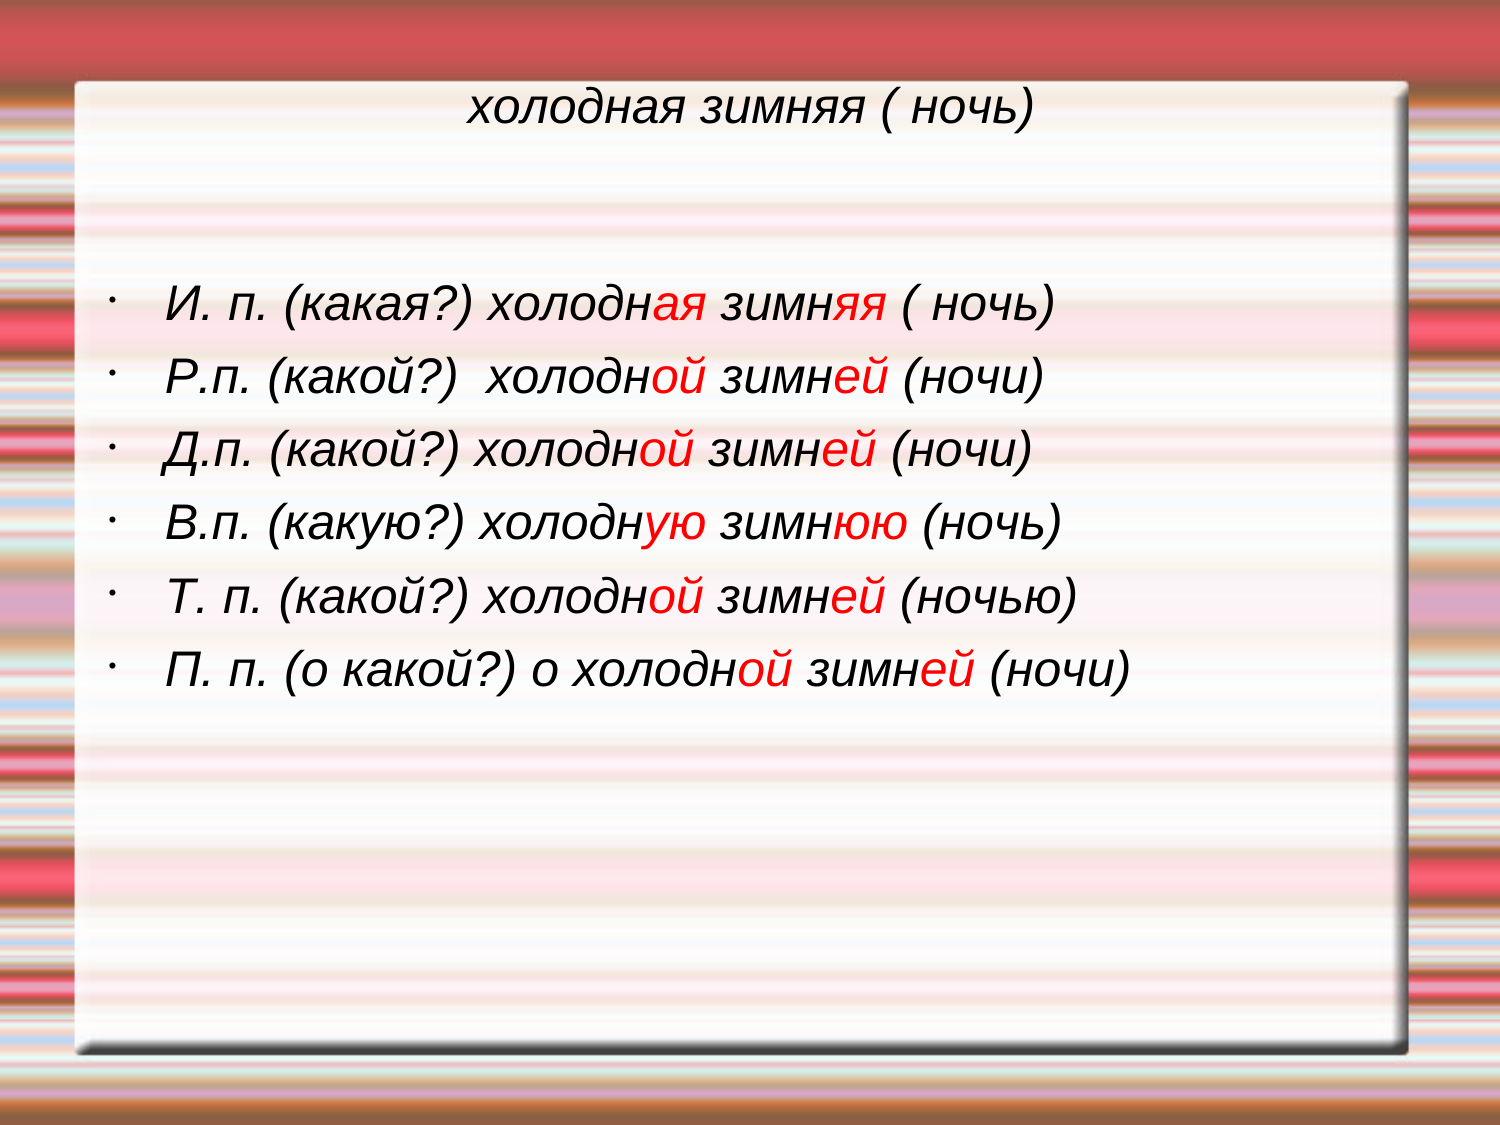

# холодная зимняя ( ночь)
И. п. (какая?) холодная зимняя ( ночь)
Р.п. (какой?)  холодной зимней (ночи)
Д.п. (какой?) холодной зимней (ночи)
В.п. (какую?) холодную зимнюю (ночь)
Т. п. (какой?) холодной зимней (ночью)
П. п. (о какой?) о холодной зимней (ночи)